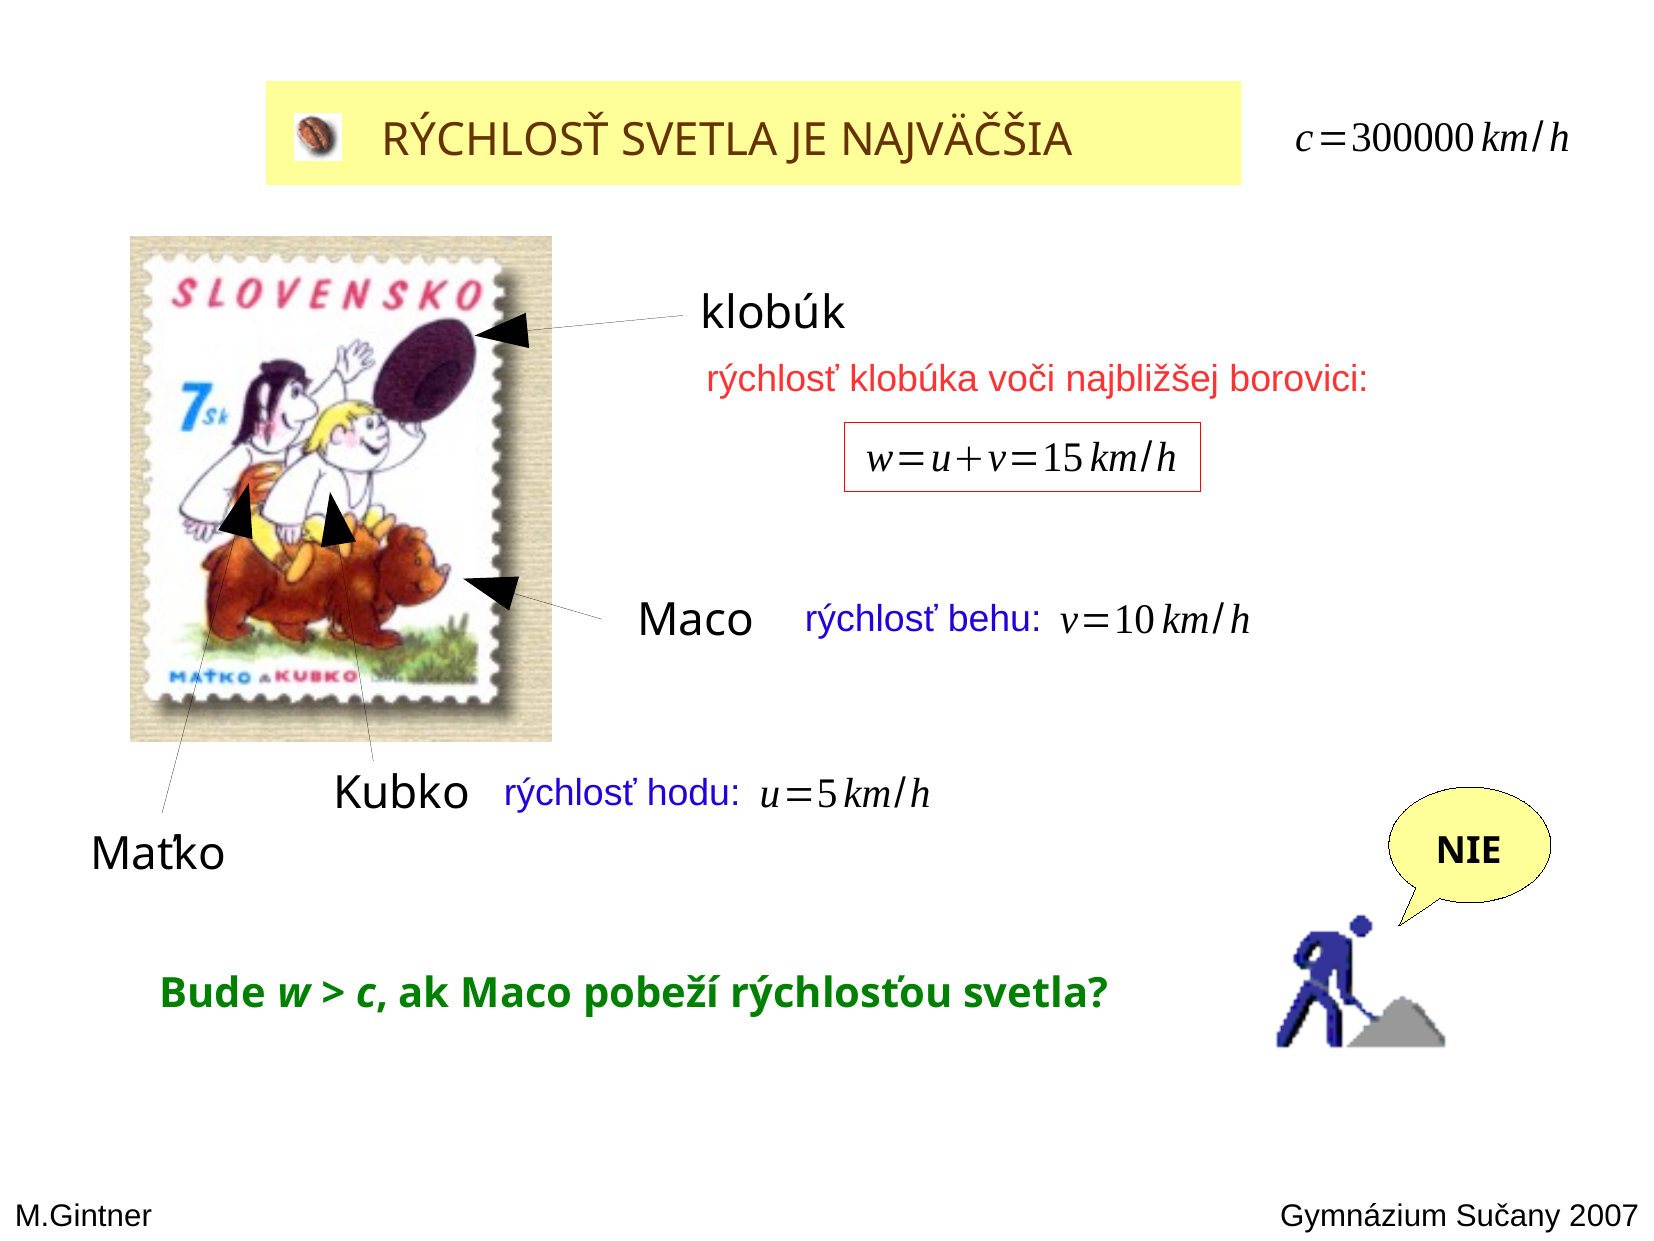

RÝCHLOSŤ SVETLA JE NAJVÄČŠIA
klobúk
Maťko
Kubko
Maco
rýchlosť klobúka voči najbližšej borovici:
rýchlosť behu:
rýchlosť hodu:
NIE
Bude w > c, ak Maco pobeží rýchlosťou svetla?
M.Gintner
Gymnázium Sučany 2007